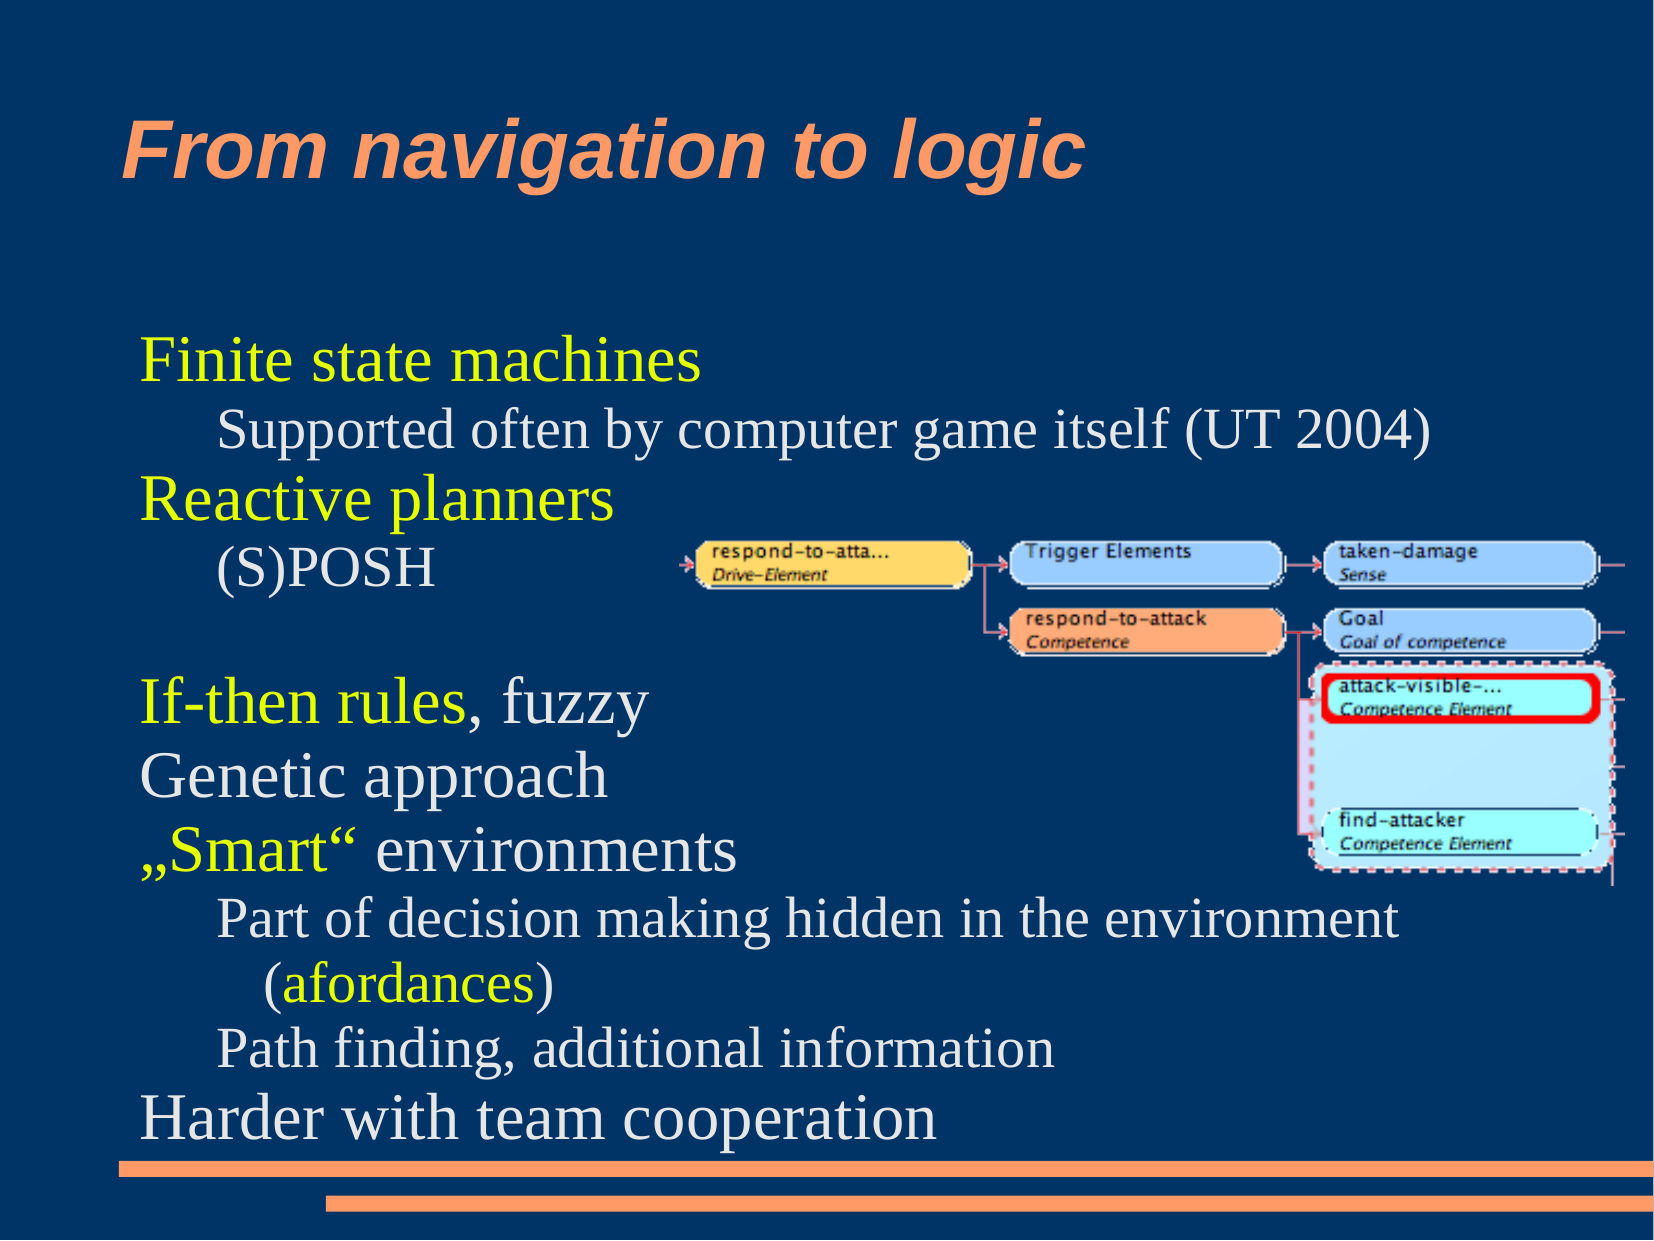

# From navigation to logic
Finite state machines
Supported often by computer game itself (UT 2004)
Reactive planners
(S)POSH
If-then rules, fuzzy
Genetic approach
„Smart“ environments
Part of decision making hidden in the environment (afordances)
Path finding, additional information
Harder with team cooperation